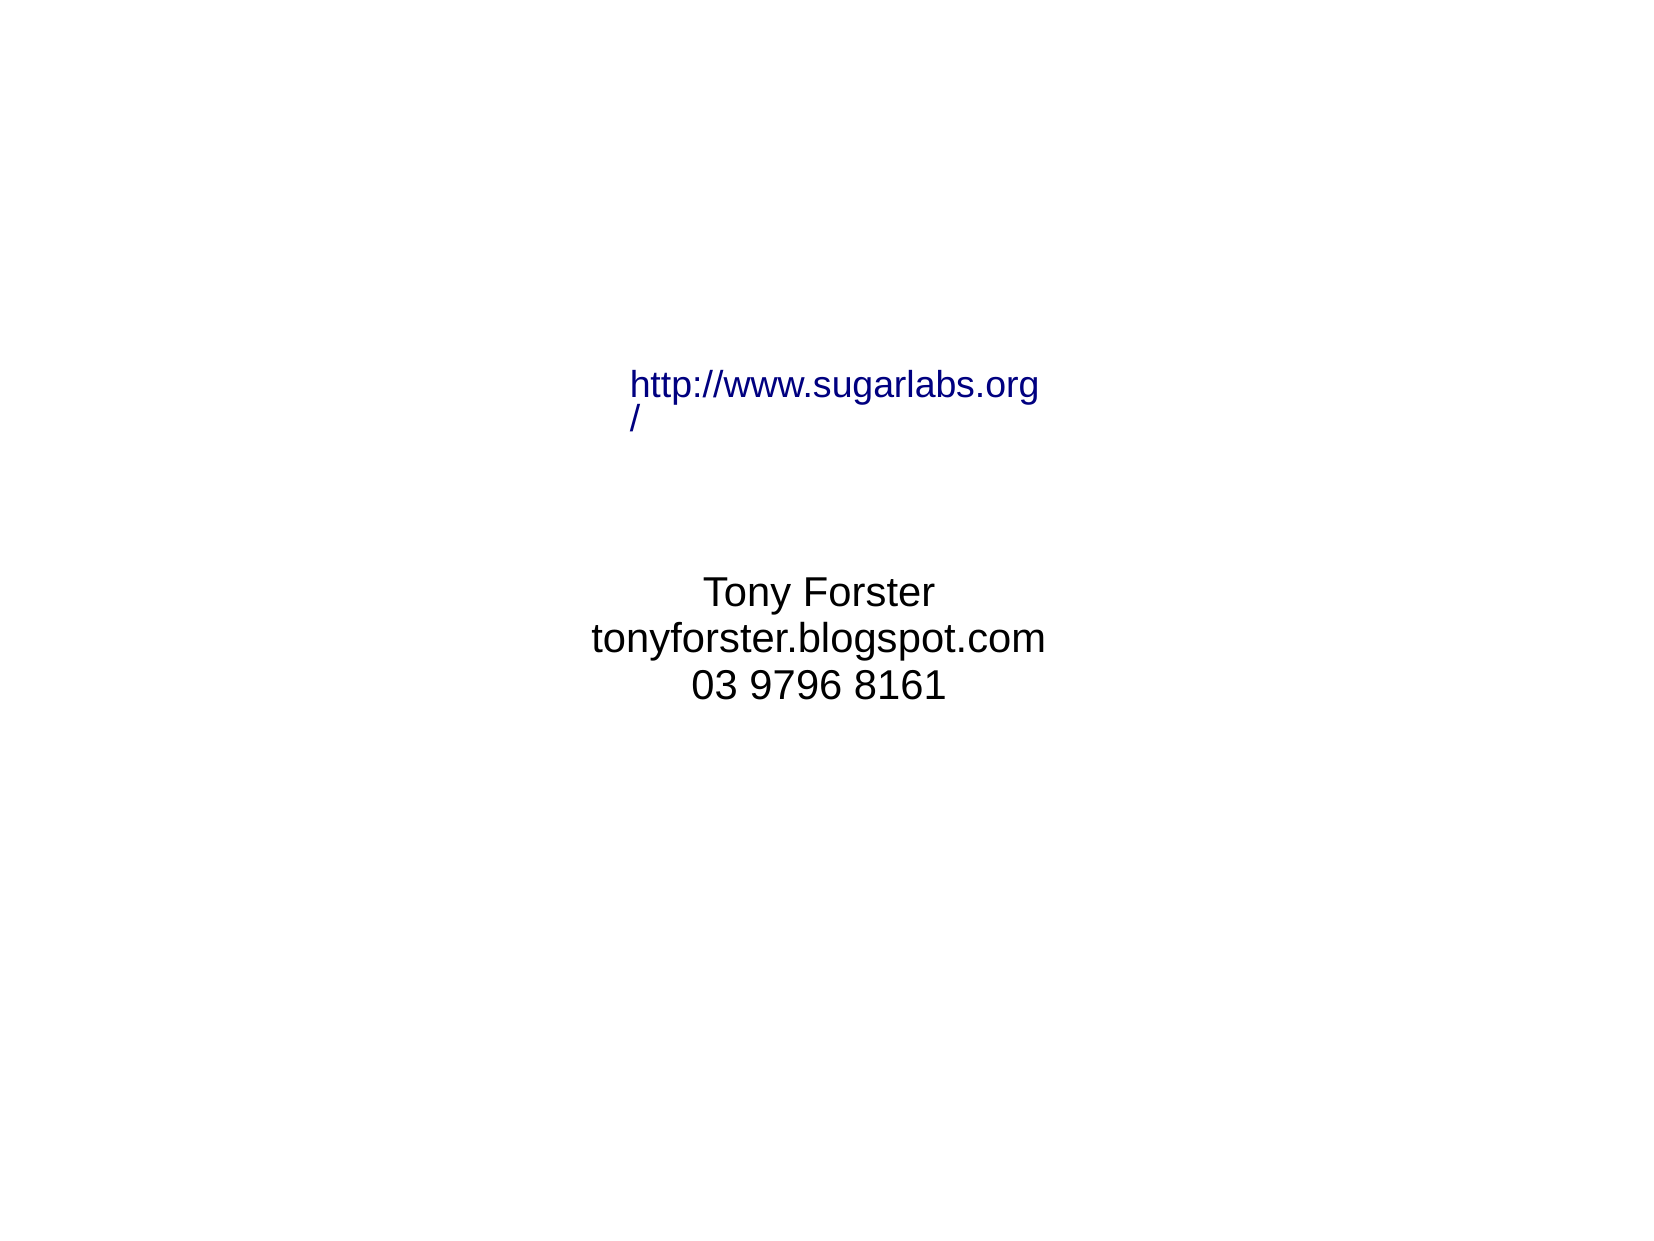

http://www.sugarlabs.org/
Tony Forster
tonyforster.blogspot.com
03 9796 8161